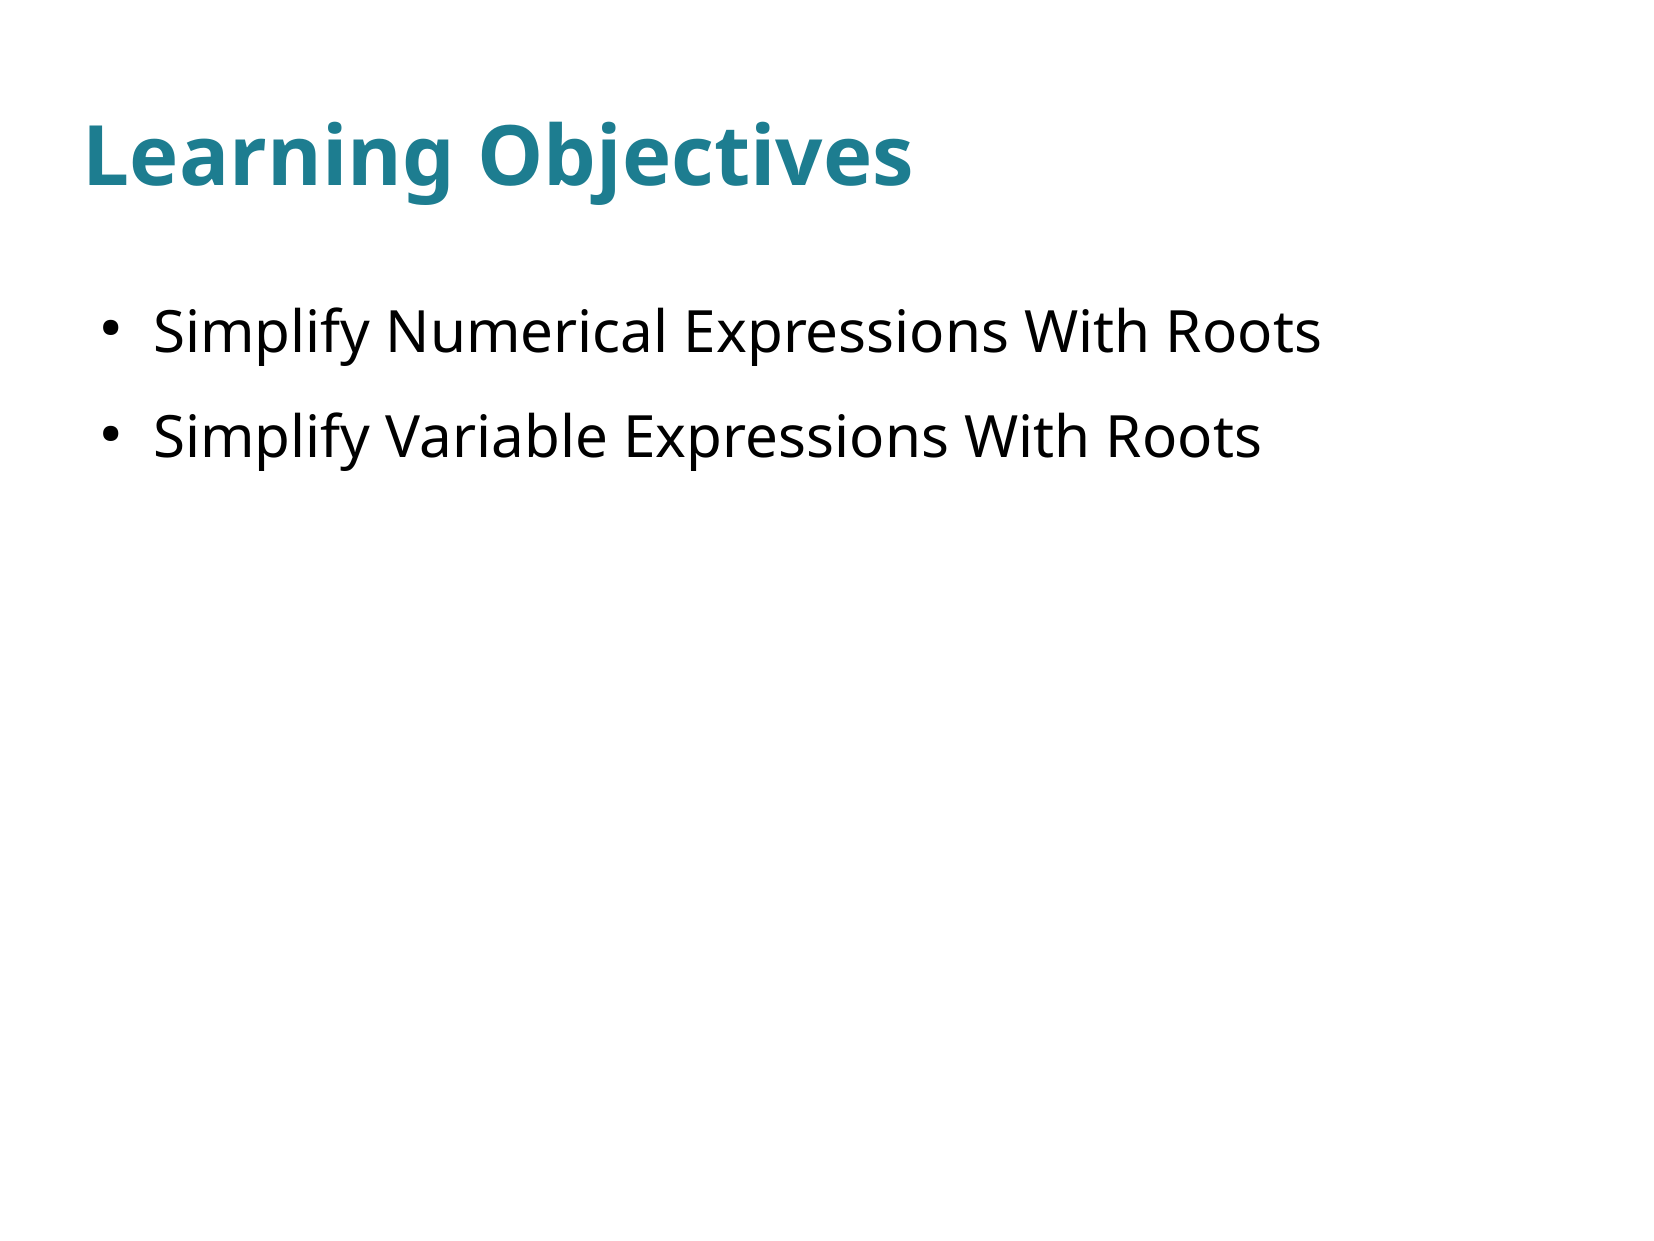

# Learning Objectives
Simplify Numerical Expressions With Roots
Simplify Variable Expressions With Roots